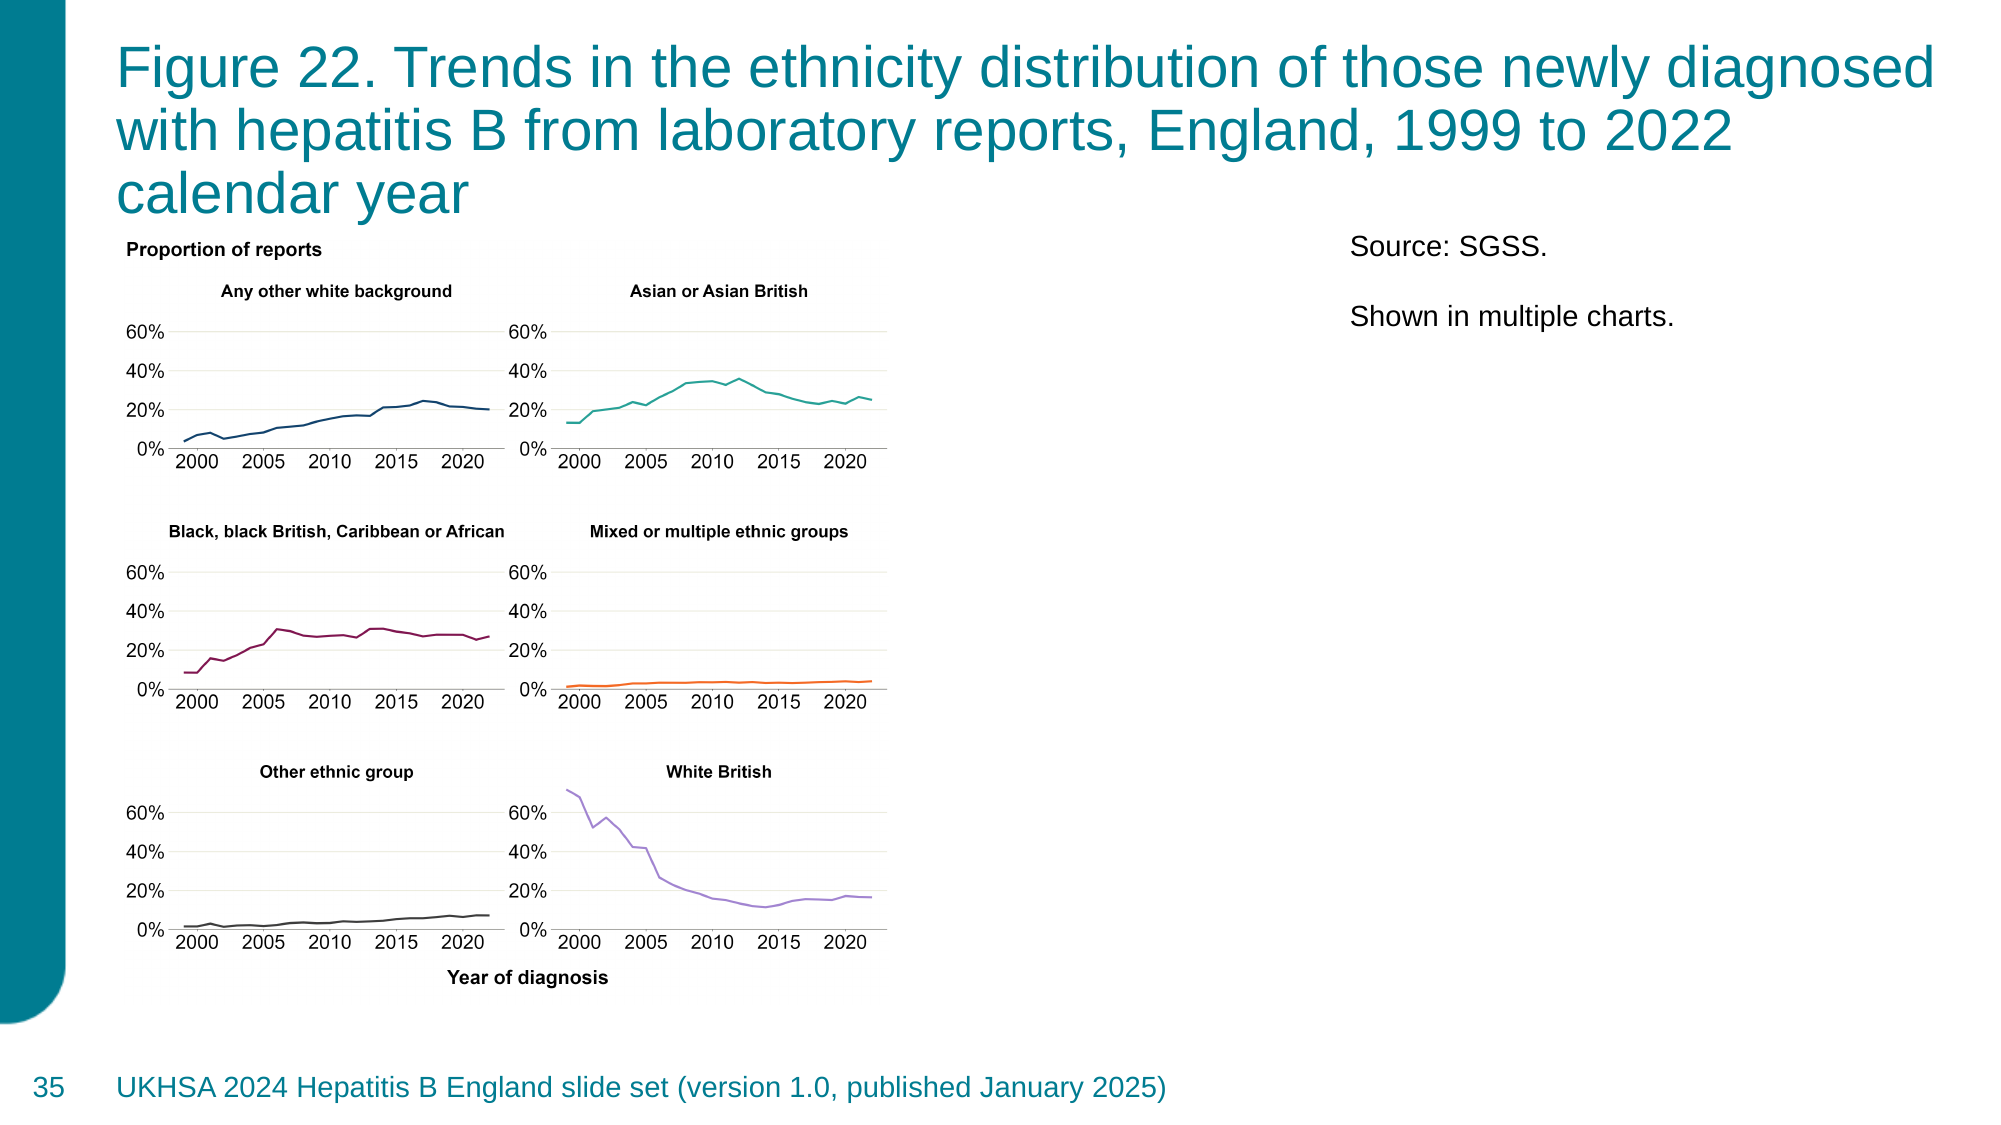

# Figure 22. Trends in the ethnicity distribution of those newly diagnosed with hepatitis B from laboratory reports, England, 1999 to 2022 calendar year
Source: SGSS.
Shown in multiple charts.
UKHSA 2024 Hepatitis B England slide set (version 1.0, published January 2025)